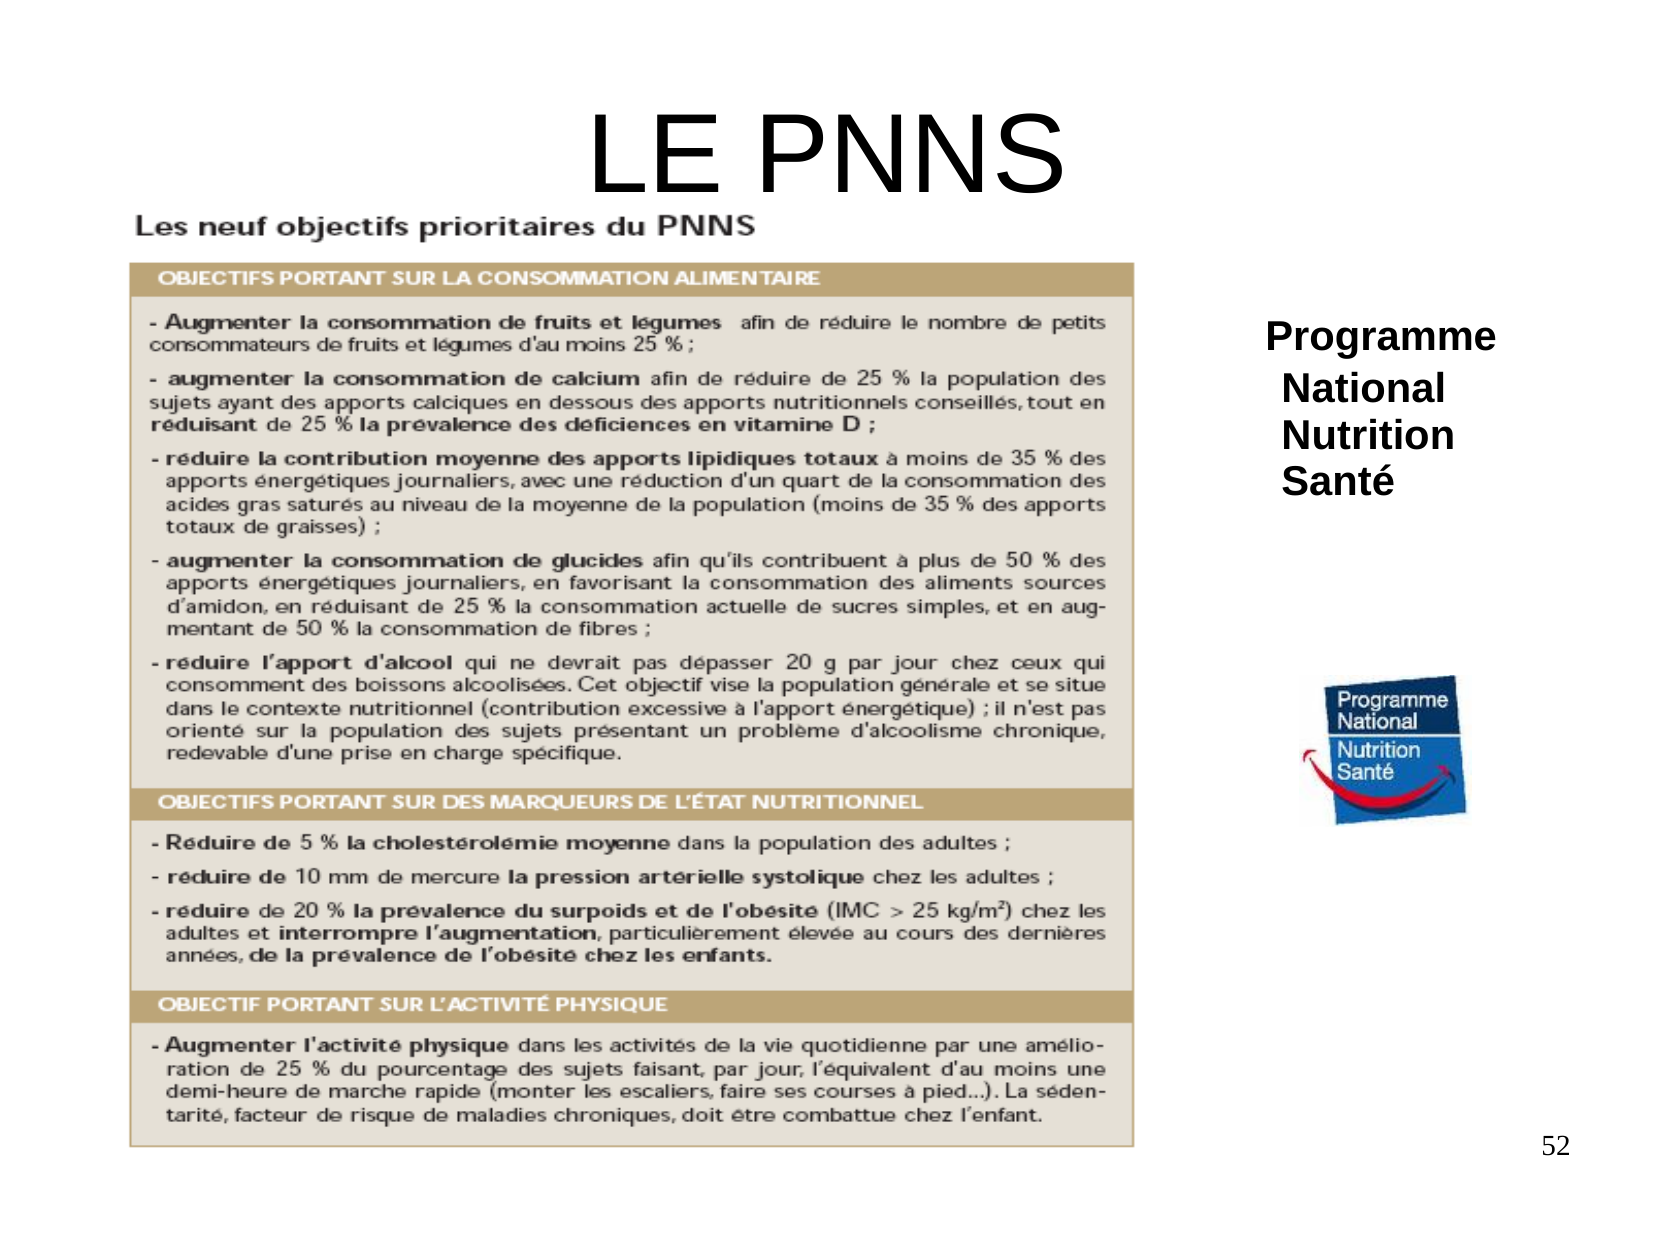

# LE PNNS
 Programme National Nutrition Santé
52